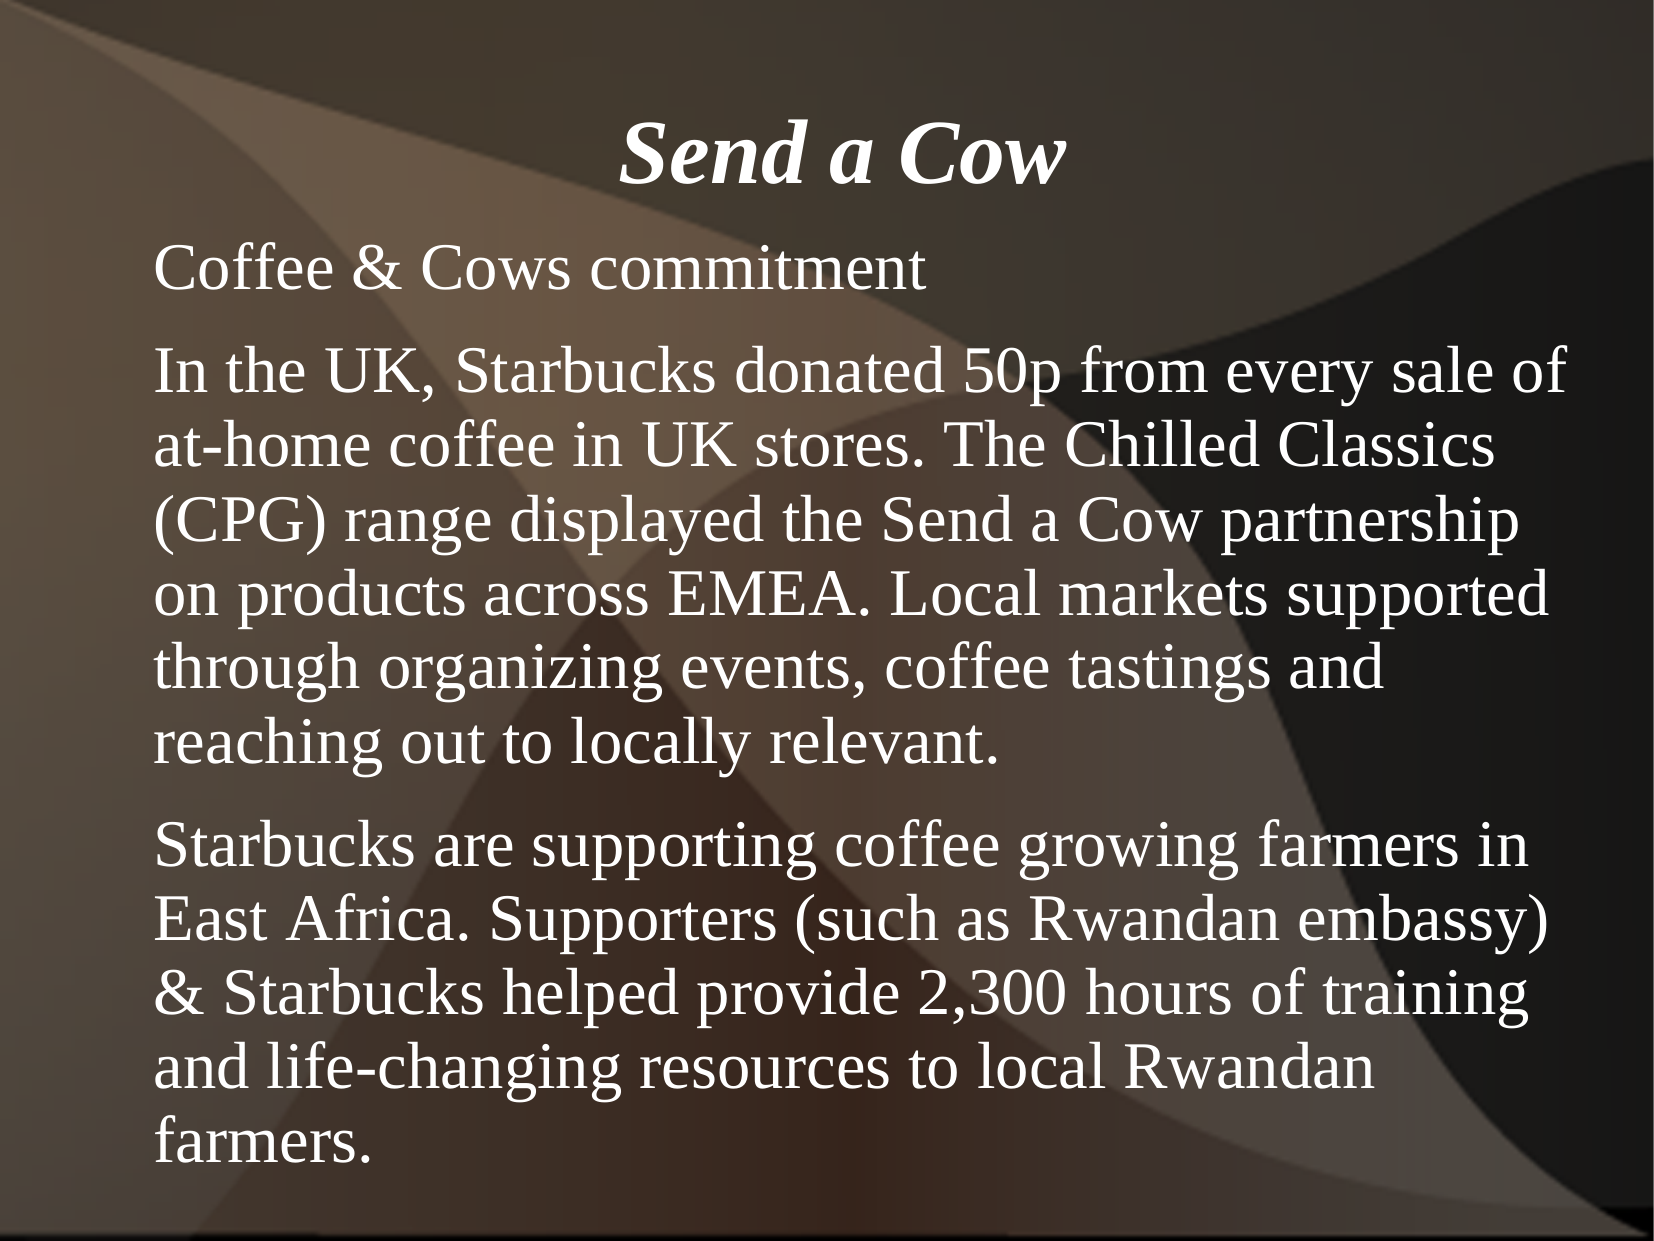

# Send a Cow
Coffee & Cows commitment
In the UK, Starbucks donated 50p from every sale of at-home coffee in UK stores. The Chilled Classics (CPG) range displayed the Send a Cow partnership on products across EMEA. Local markets supported through organizing events, coffee tastings and reaching out to locally relevant.
Starbucks are supporting coffee growing farmers in East Africa. Supporters (such as Rwandan embassy) & Starbucks helped provide 2,300 hours of training and life-changing resources to local Rwandan farmers.